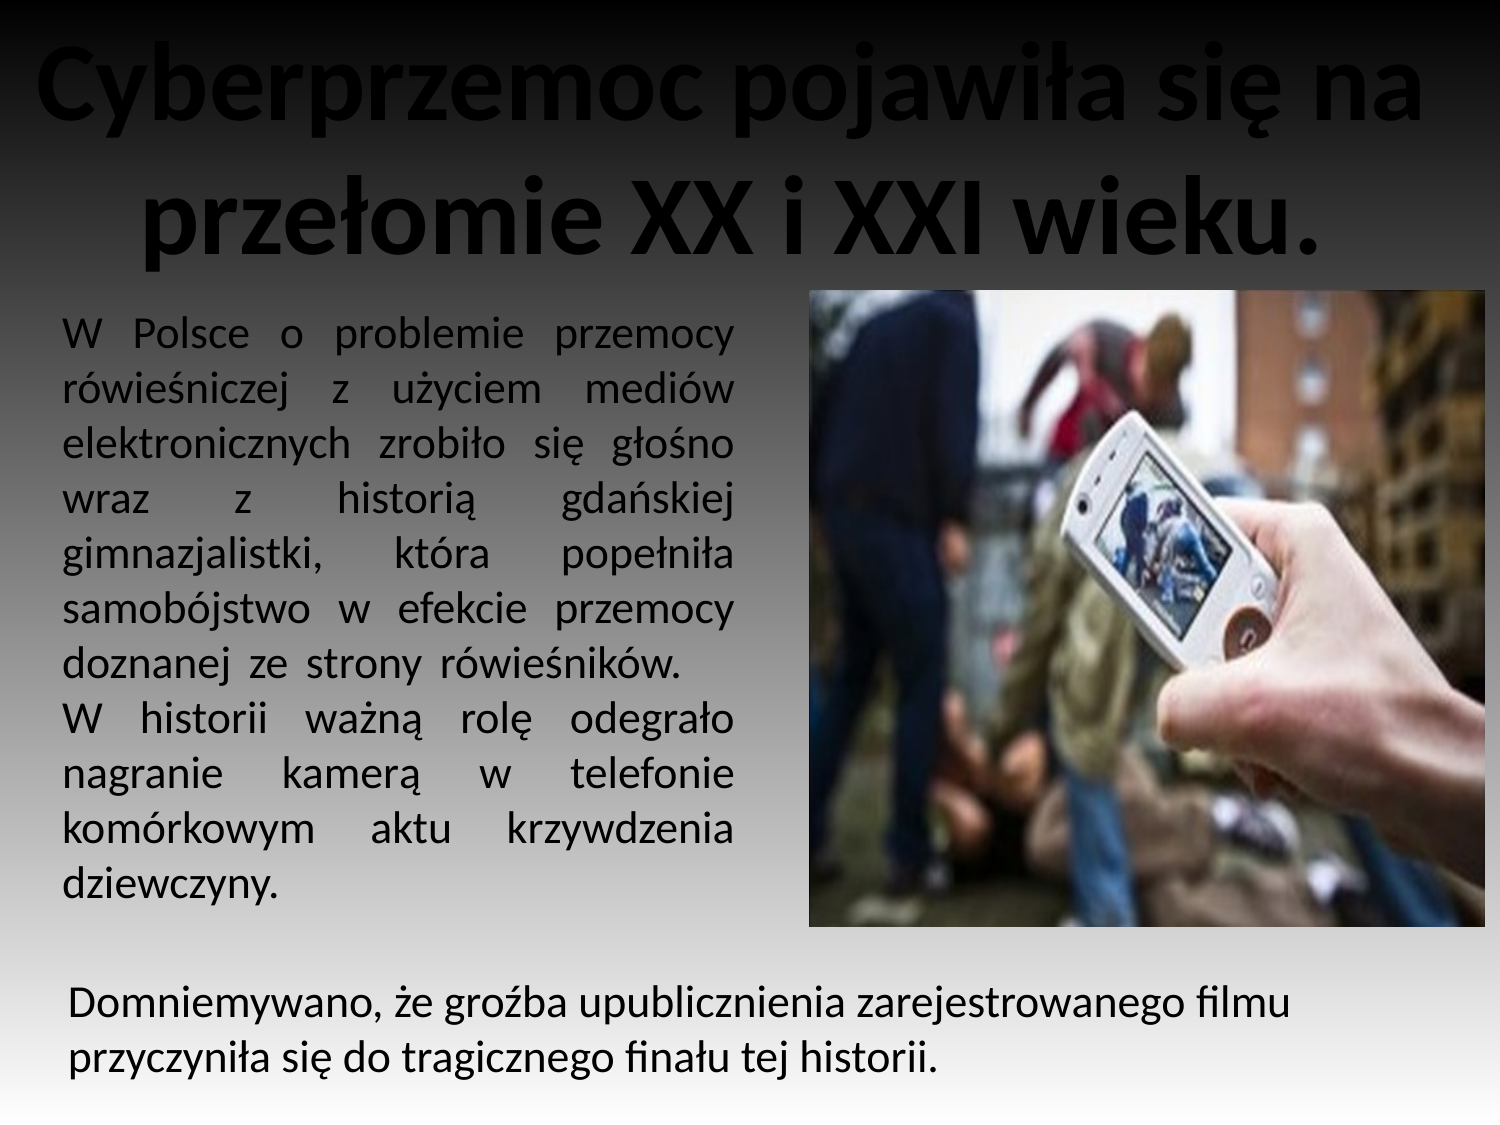

Cyberprzemoc pojawiła się na przełomie XX i XXI wieku.
# W Polsce o problemie przemocy rówieśniczej z użyciem mediów elektronicznych zrobiło się głośno wraz z historią gdańskiej gimnazjalistki, która popełniła samobójstwo w efekcie przemocy doznanej ze strony rówieśników. W historii ważną rolę odegrało nagranie kamerą w telefonie komórkowym aktu krzywdzenia dziewczyny.
Domniemywano, że groźba upublicznienia zarejestrowanego filmu przyczyniła się do tragicznego finału tej historii.